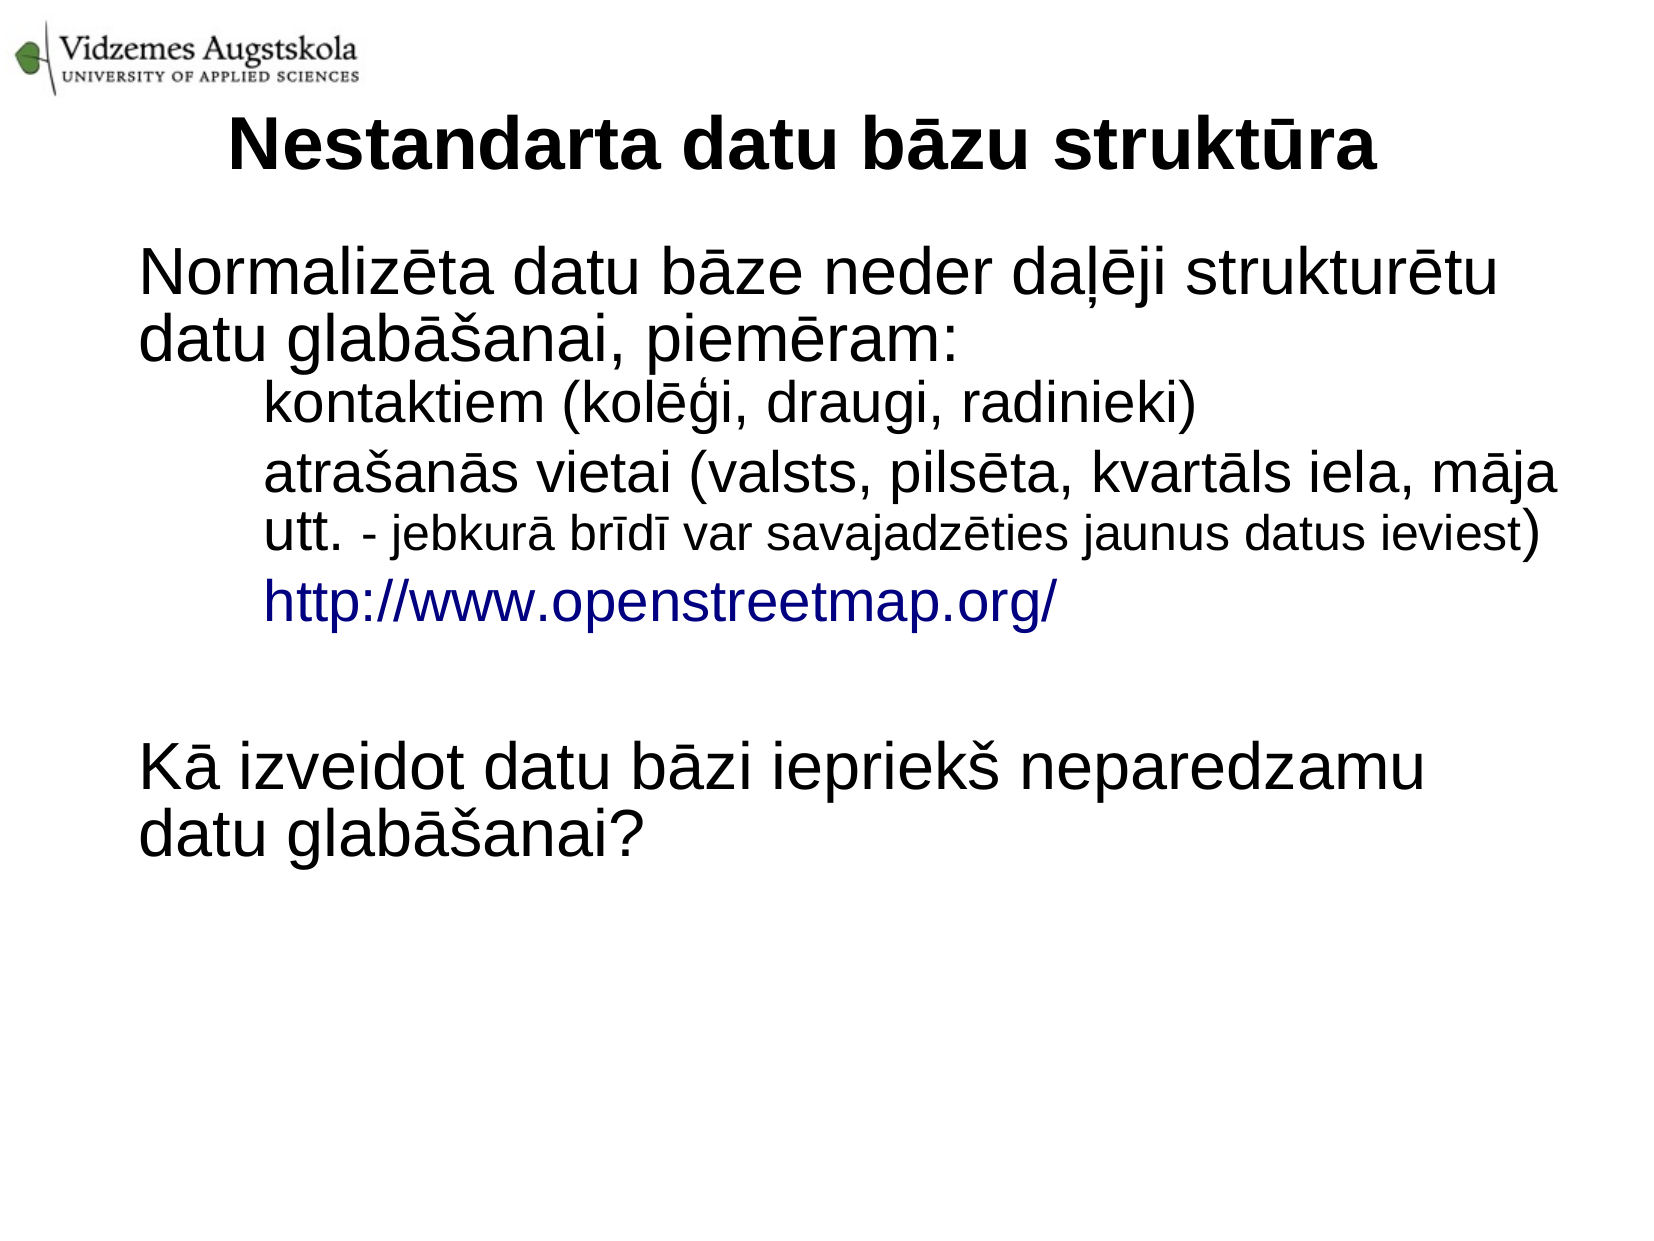

# Nestandarta datu bāzu struktūra
Normalizēta datu bāze neder daļēji strukturētu datu glabāšanai, piemēram:
kontaktiem (kolēģi, draugi, radinieki)
atrašanās vietai (valsts, pilsēta, kvartāls iela, māja utt. - jebkurā brīdī var savajadzēties jaunus datus ieviest)
http://www.openstreetmap.org/
Kā izveidot datu bāzi iepriekš neparedzamu datu glabāšanai?